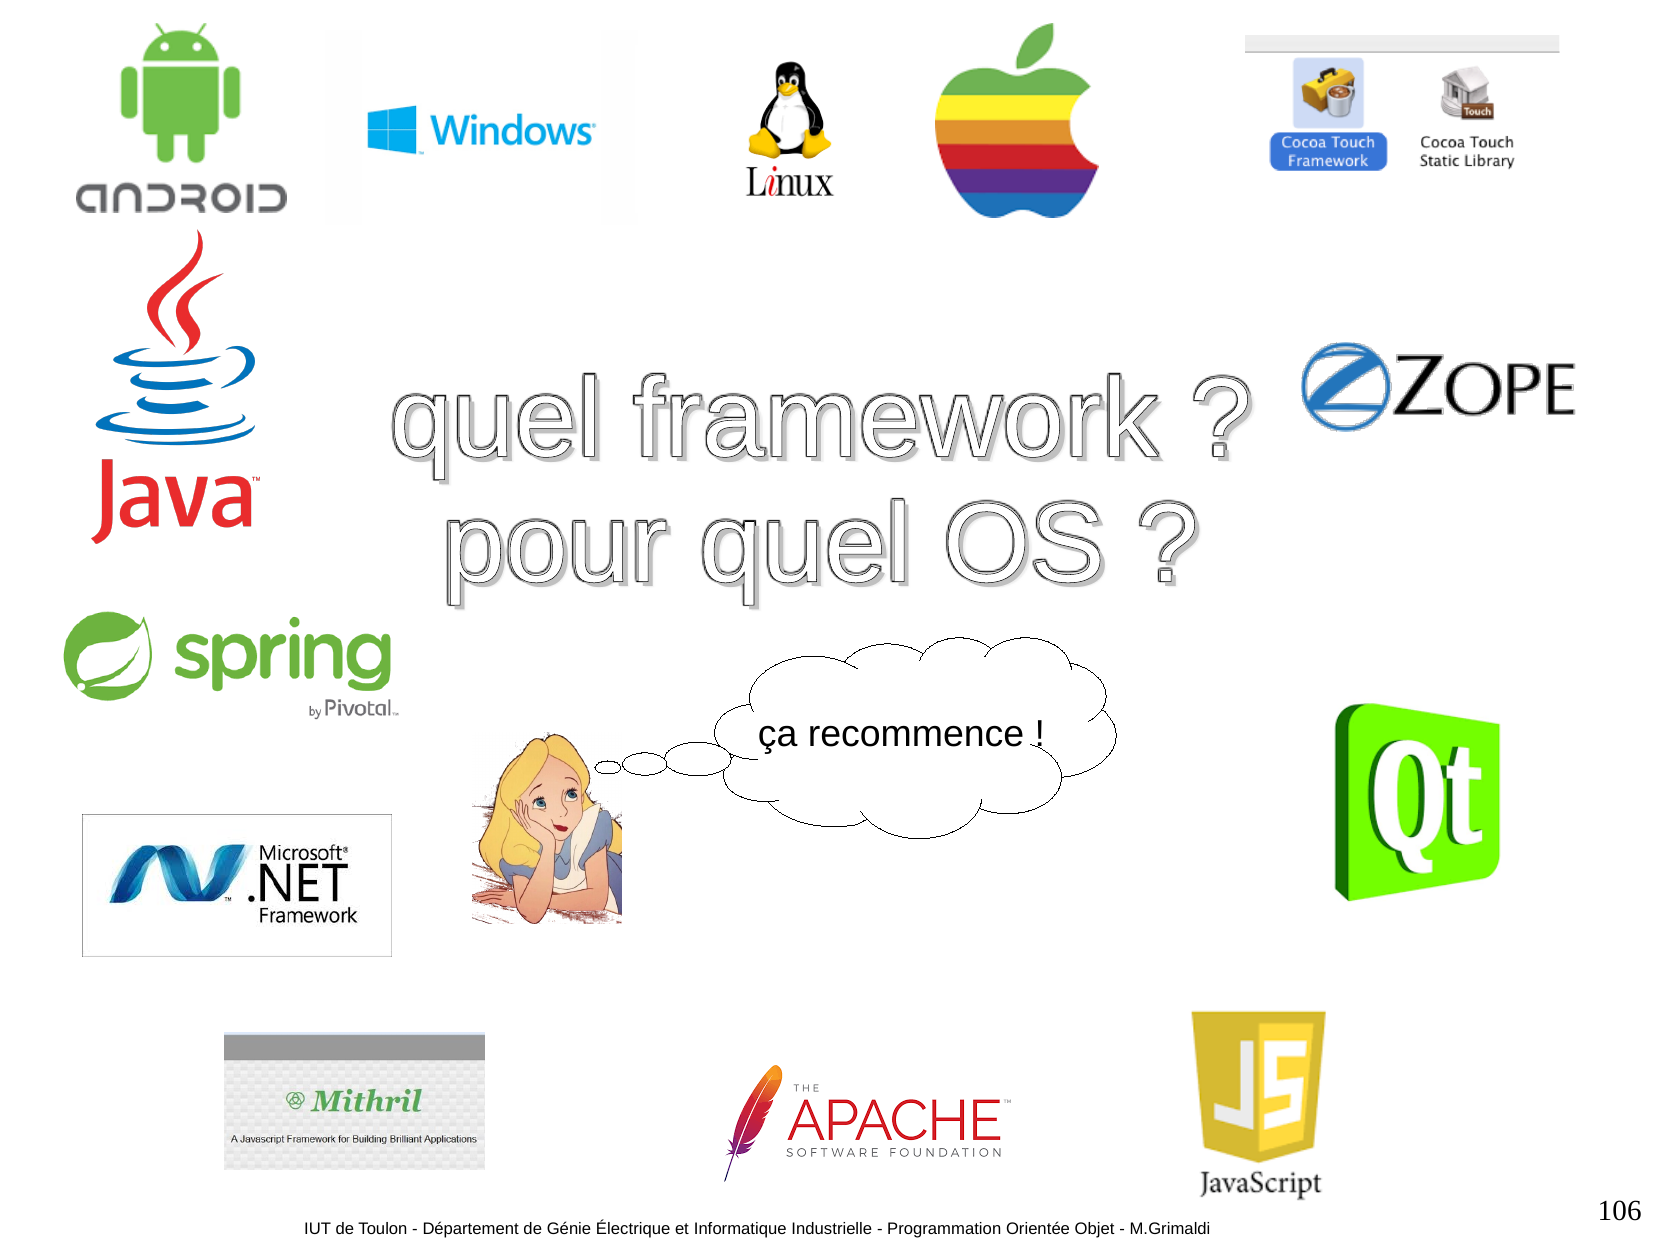

# quel framework ?
pour quel OS ?
ça recommence !